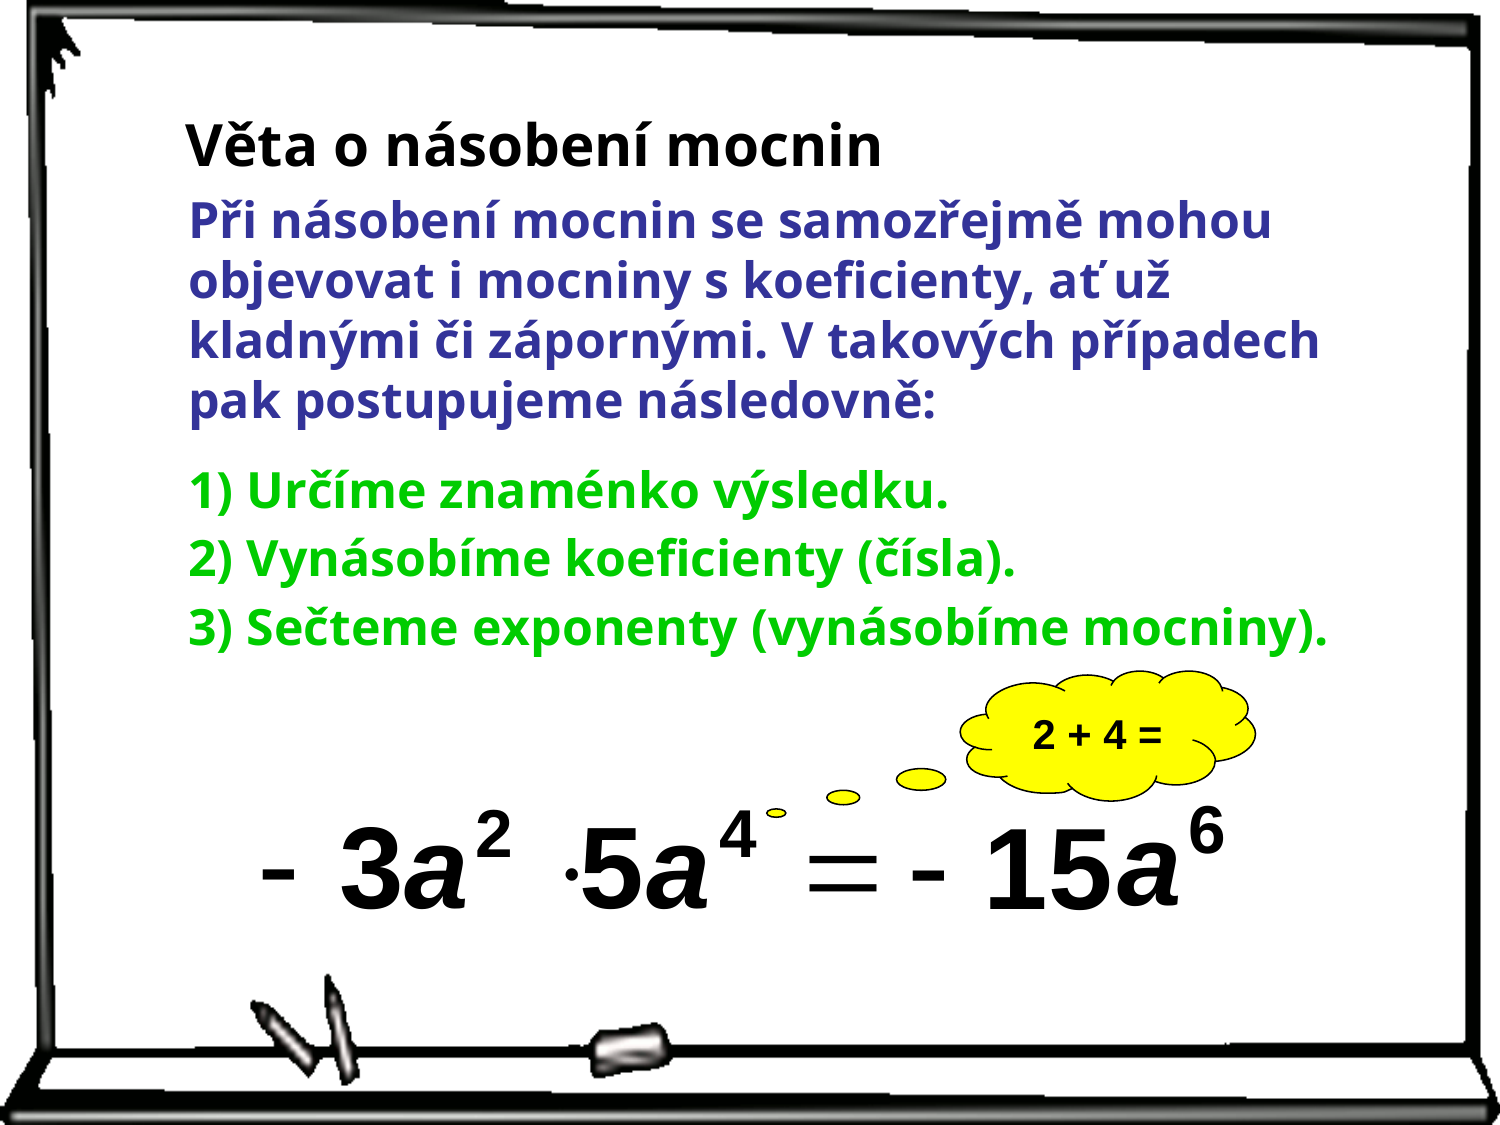

Věta o násobení mocnin
Při násobení mocnin se samozřejmě mohou objevovat i mocniny s koeficienty, ať už kladnými či zápornými. V takových případech pak postupujeme následovně:
1) Určíme znaménko výsledku.
2) Vynásobíme koeficienty (čísla).
3) Sečteme exponenty (vynásobíme mocniny).
2 + 4 =